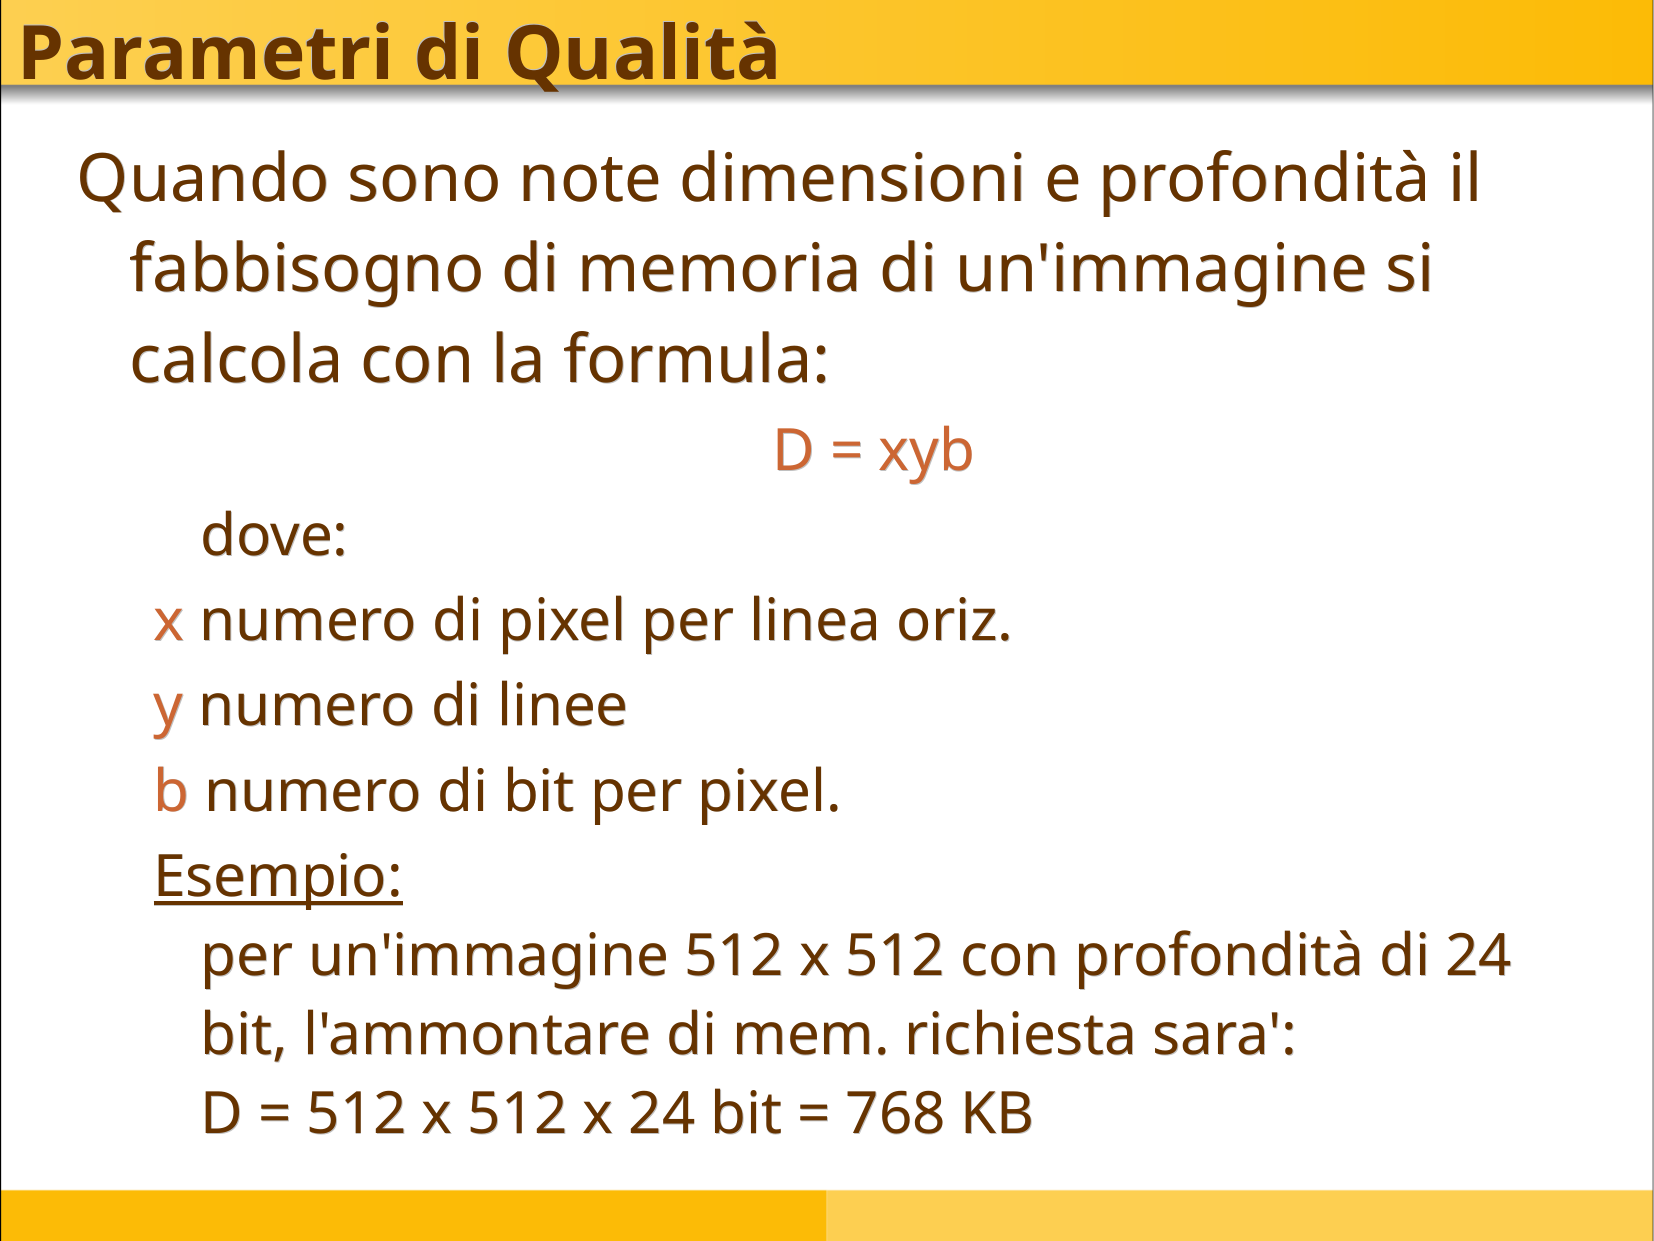

# Parametri di Qualità
Quando sono note dimensioni e profondità il fabbisogno di memoria di un'immagine si calcola con la formula:
D = xyb
 	dove:
x numero di pixel per linea oriz.
y numero di linee
b numero di bit per pixel.
Esempio:
per un'immagine 512 x 512 con profondità di 24 bit, l'ammontare di mem. richiesta sara':
D = 512 x 512 x 24 bit = 768 KB